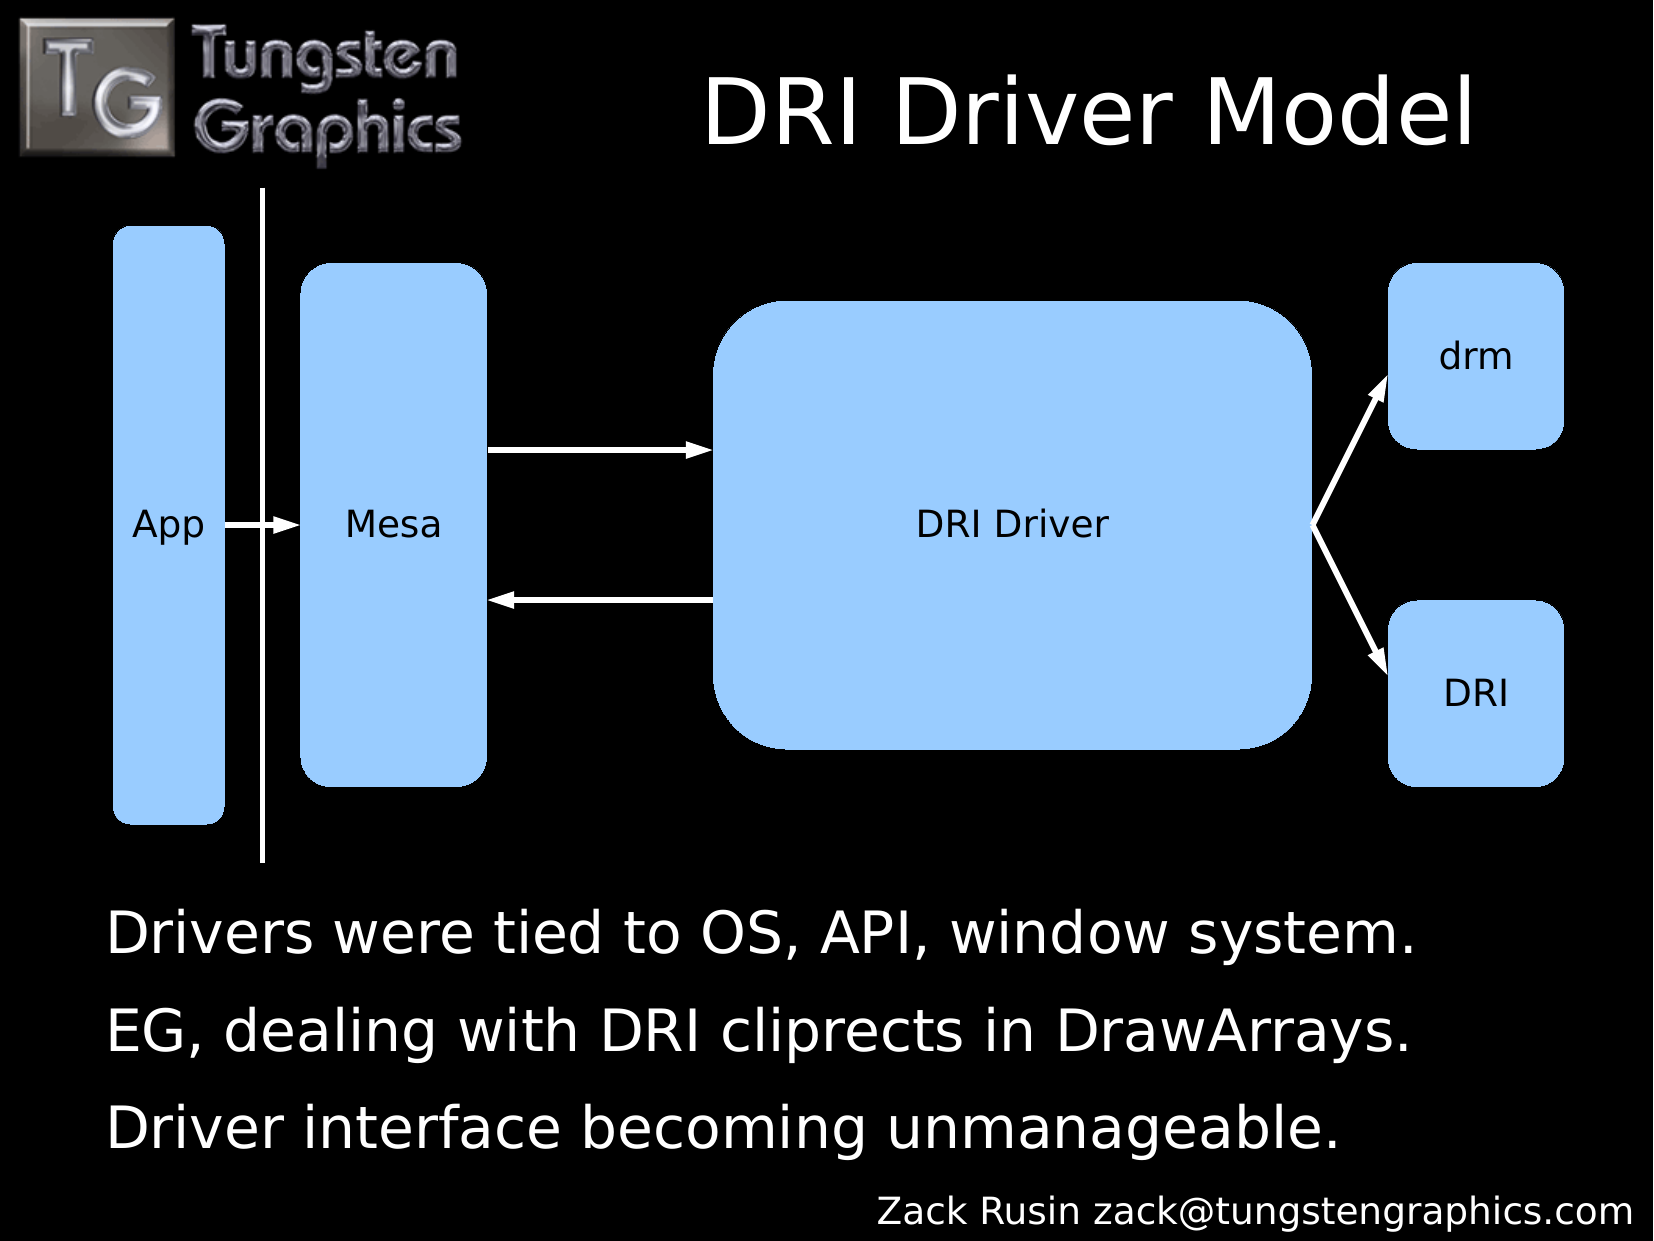

# DRI Driver Model
App
Mesa
drm
DRI Driver
DRI
Drivers were tied to OS, API, window system.
EG, dealing with DRI cliprects in DrawArrays.
Driver interface becoming unmanageable.
Zack Rusin zack@tungstengraphics.com